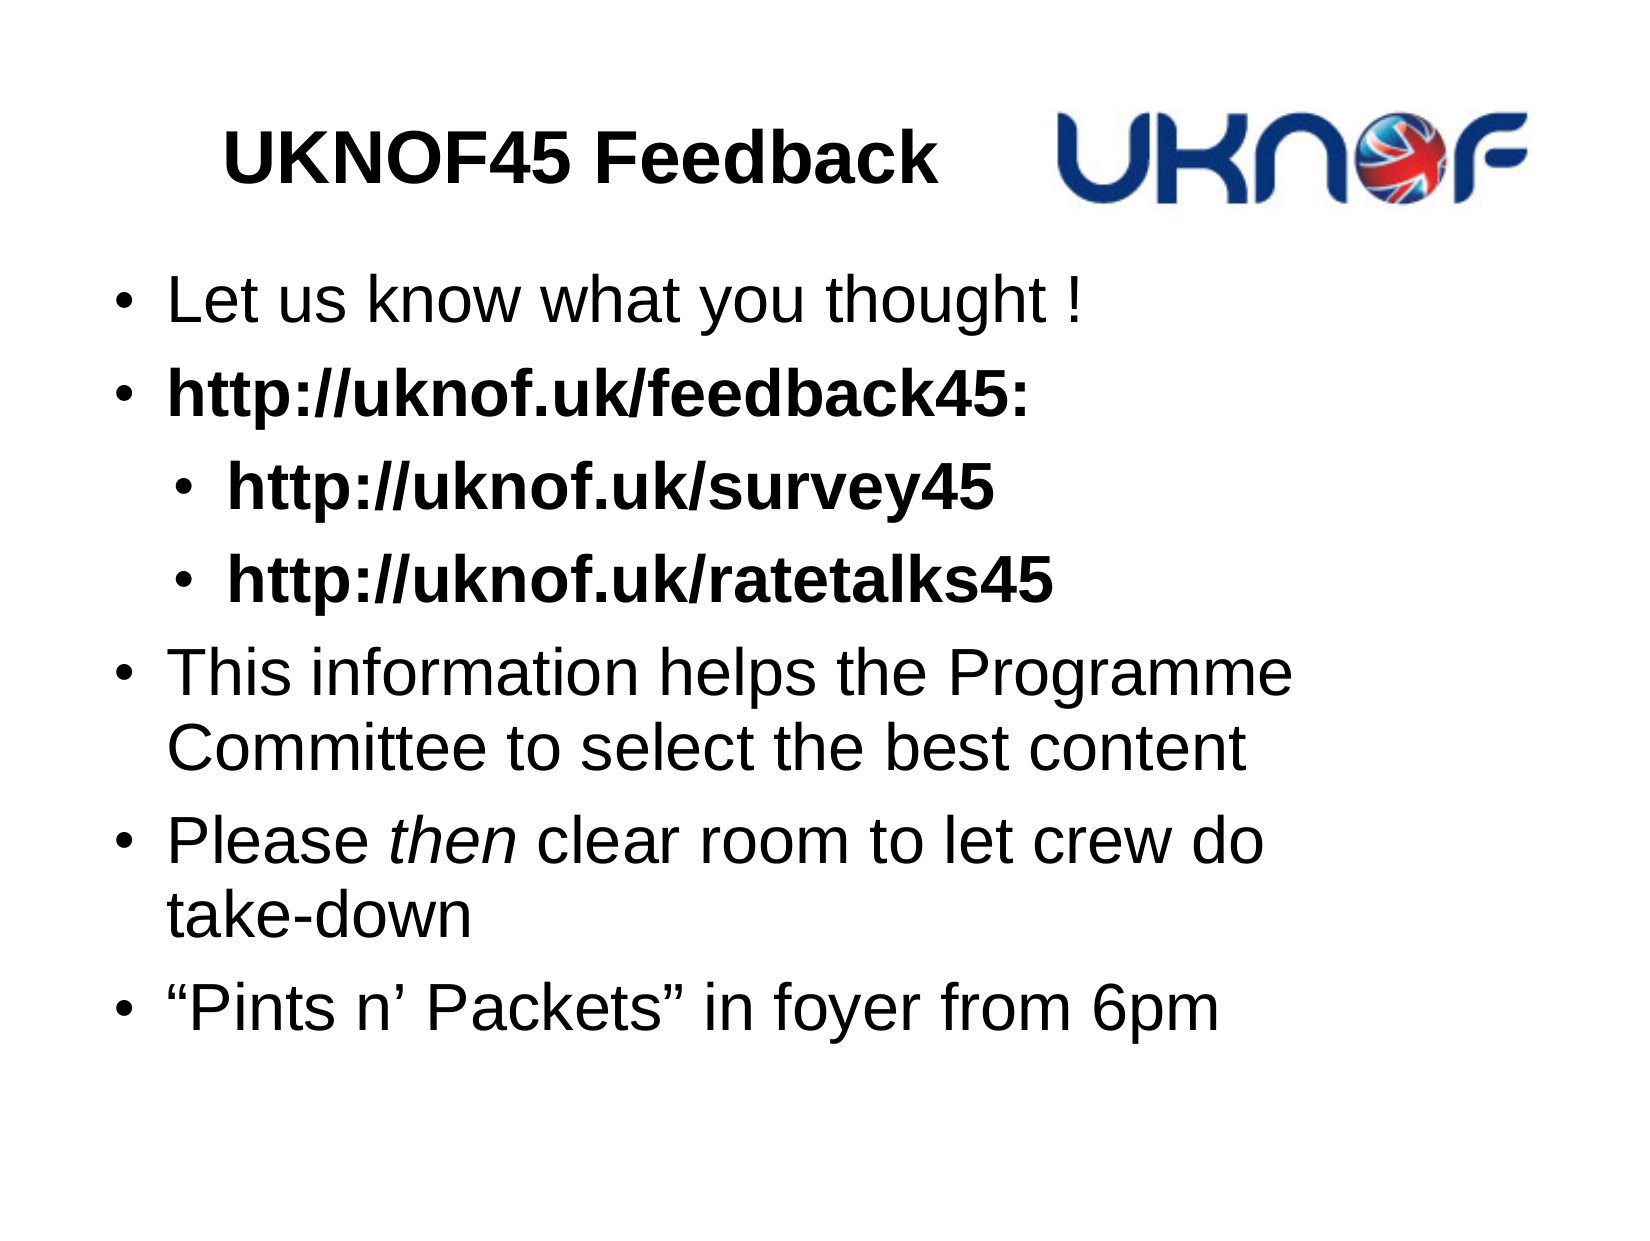

# UKNOF45 Feedback
Let us know what you thought !
http://uknof.uk/feedback45:
http://uknof.uk/survey45
http://uknof.uk/ratetalks45
This information helps the Programme Committee to select the best content
Please then clear room to let crew do
take-down
“Pints n’ Packets” in foyer from 6pm